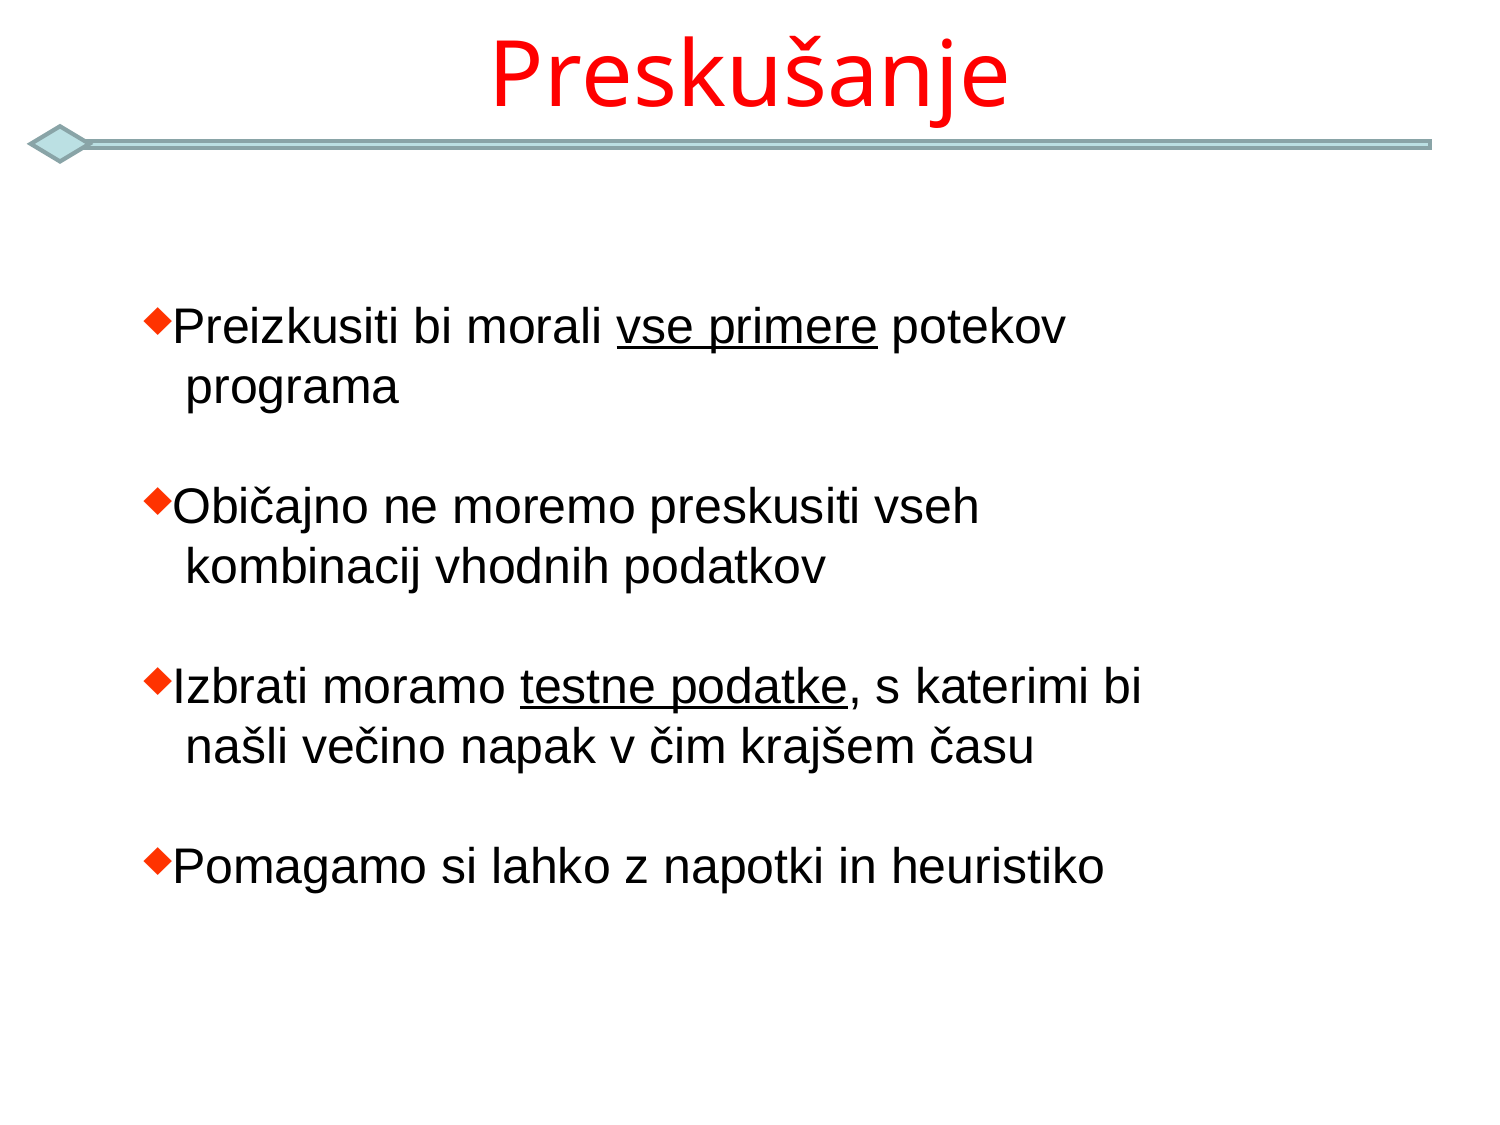

# Preskušanje
Preizkusiti bi morali vse primere potekov
 programa
Običajno ne moremo preskusiti vseh
 kombinacij vhodnih podatkov
Izbrati moramo testne podatke, s katerimi bi
 našli večino napak v čim krajšem času
Pomagamo si lahko z napotki in heuristiko